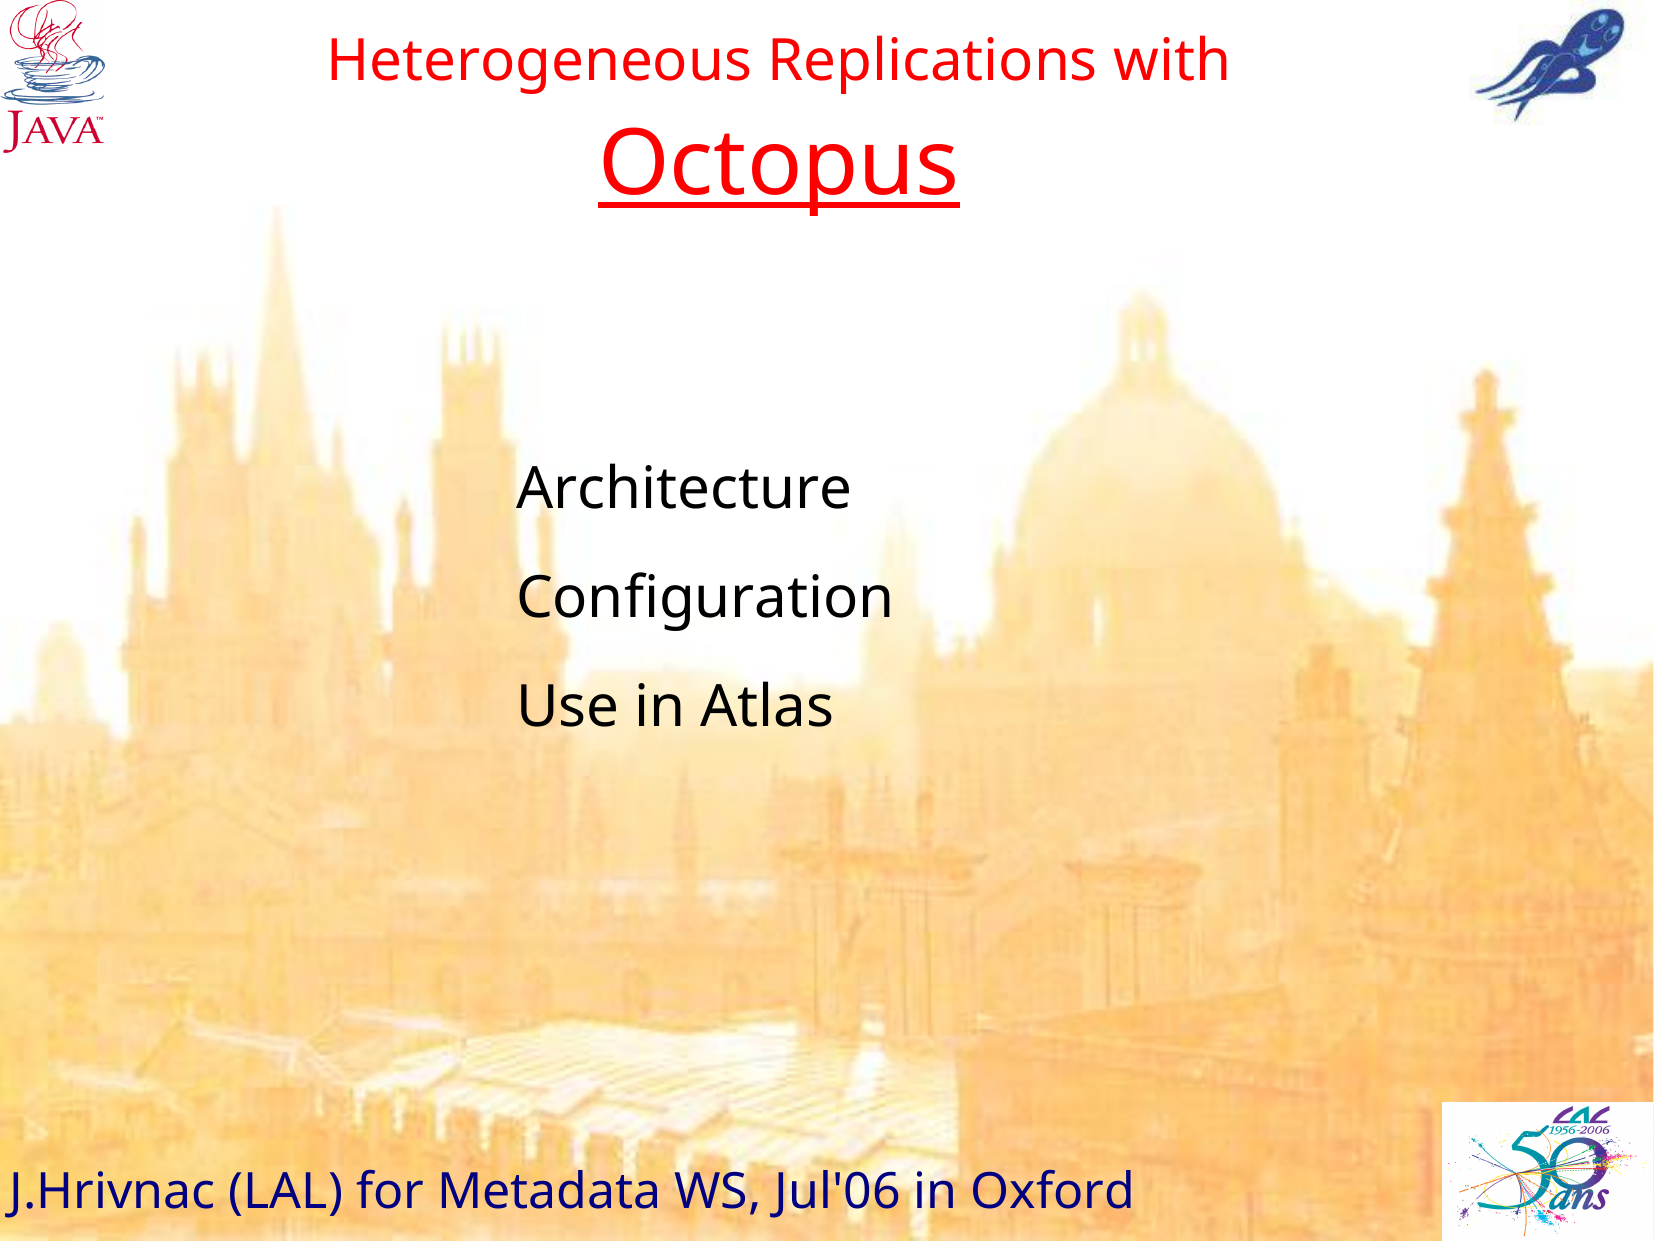

# Heterogeneous Replications with Octopus
Architecture
Configuration
Use in Atlas
J.Hrivnac (LAL) for Metadata WS, Jul'06 in Oxford